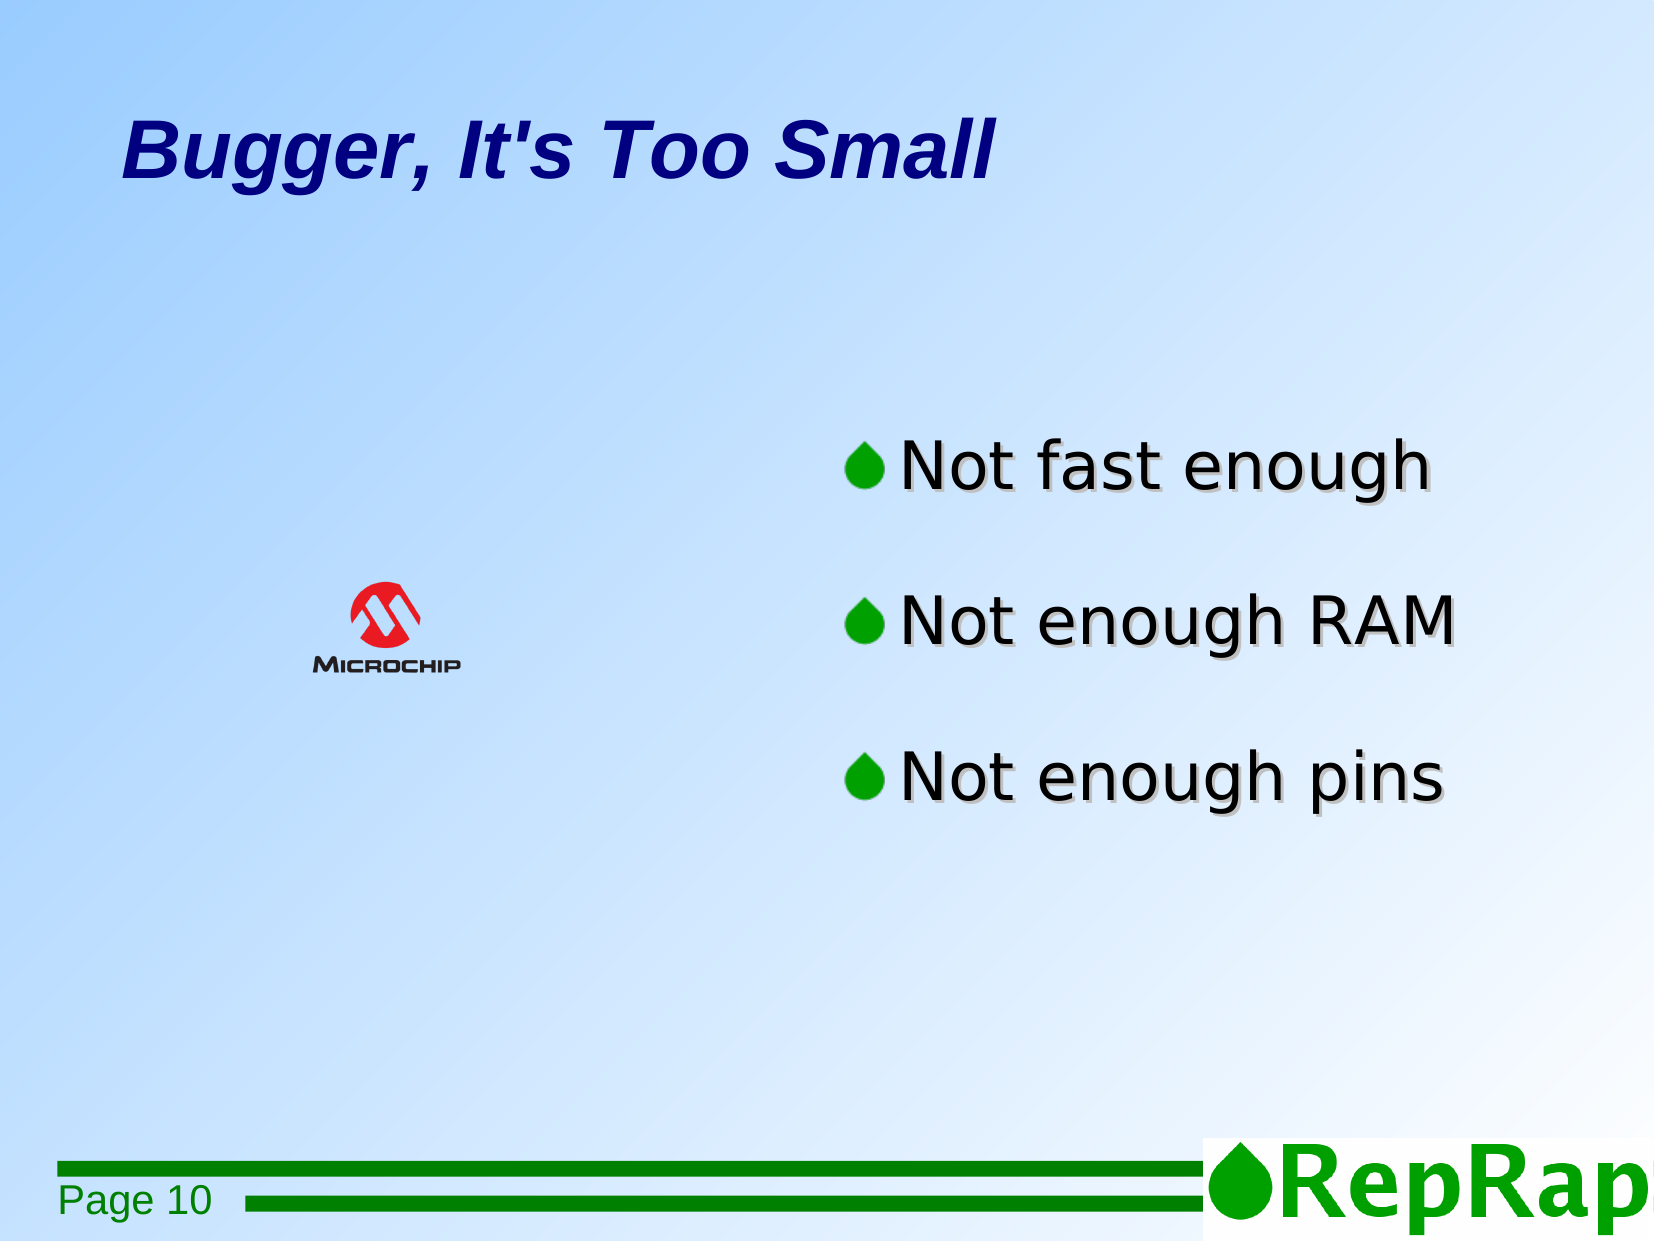

# Bugger, It's Too Small
Not fast enough
Not enough RAM
Not enough pins